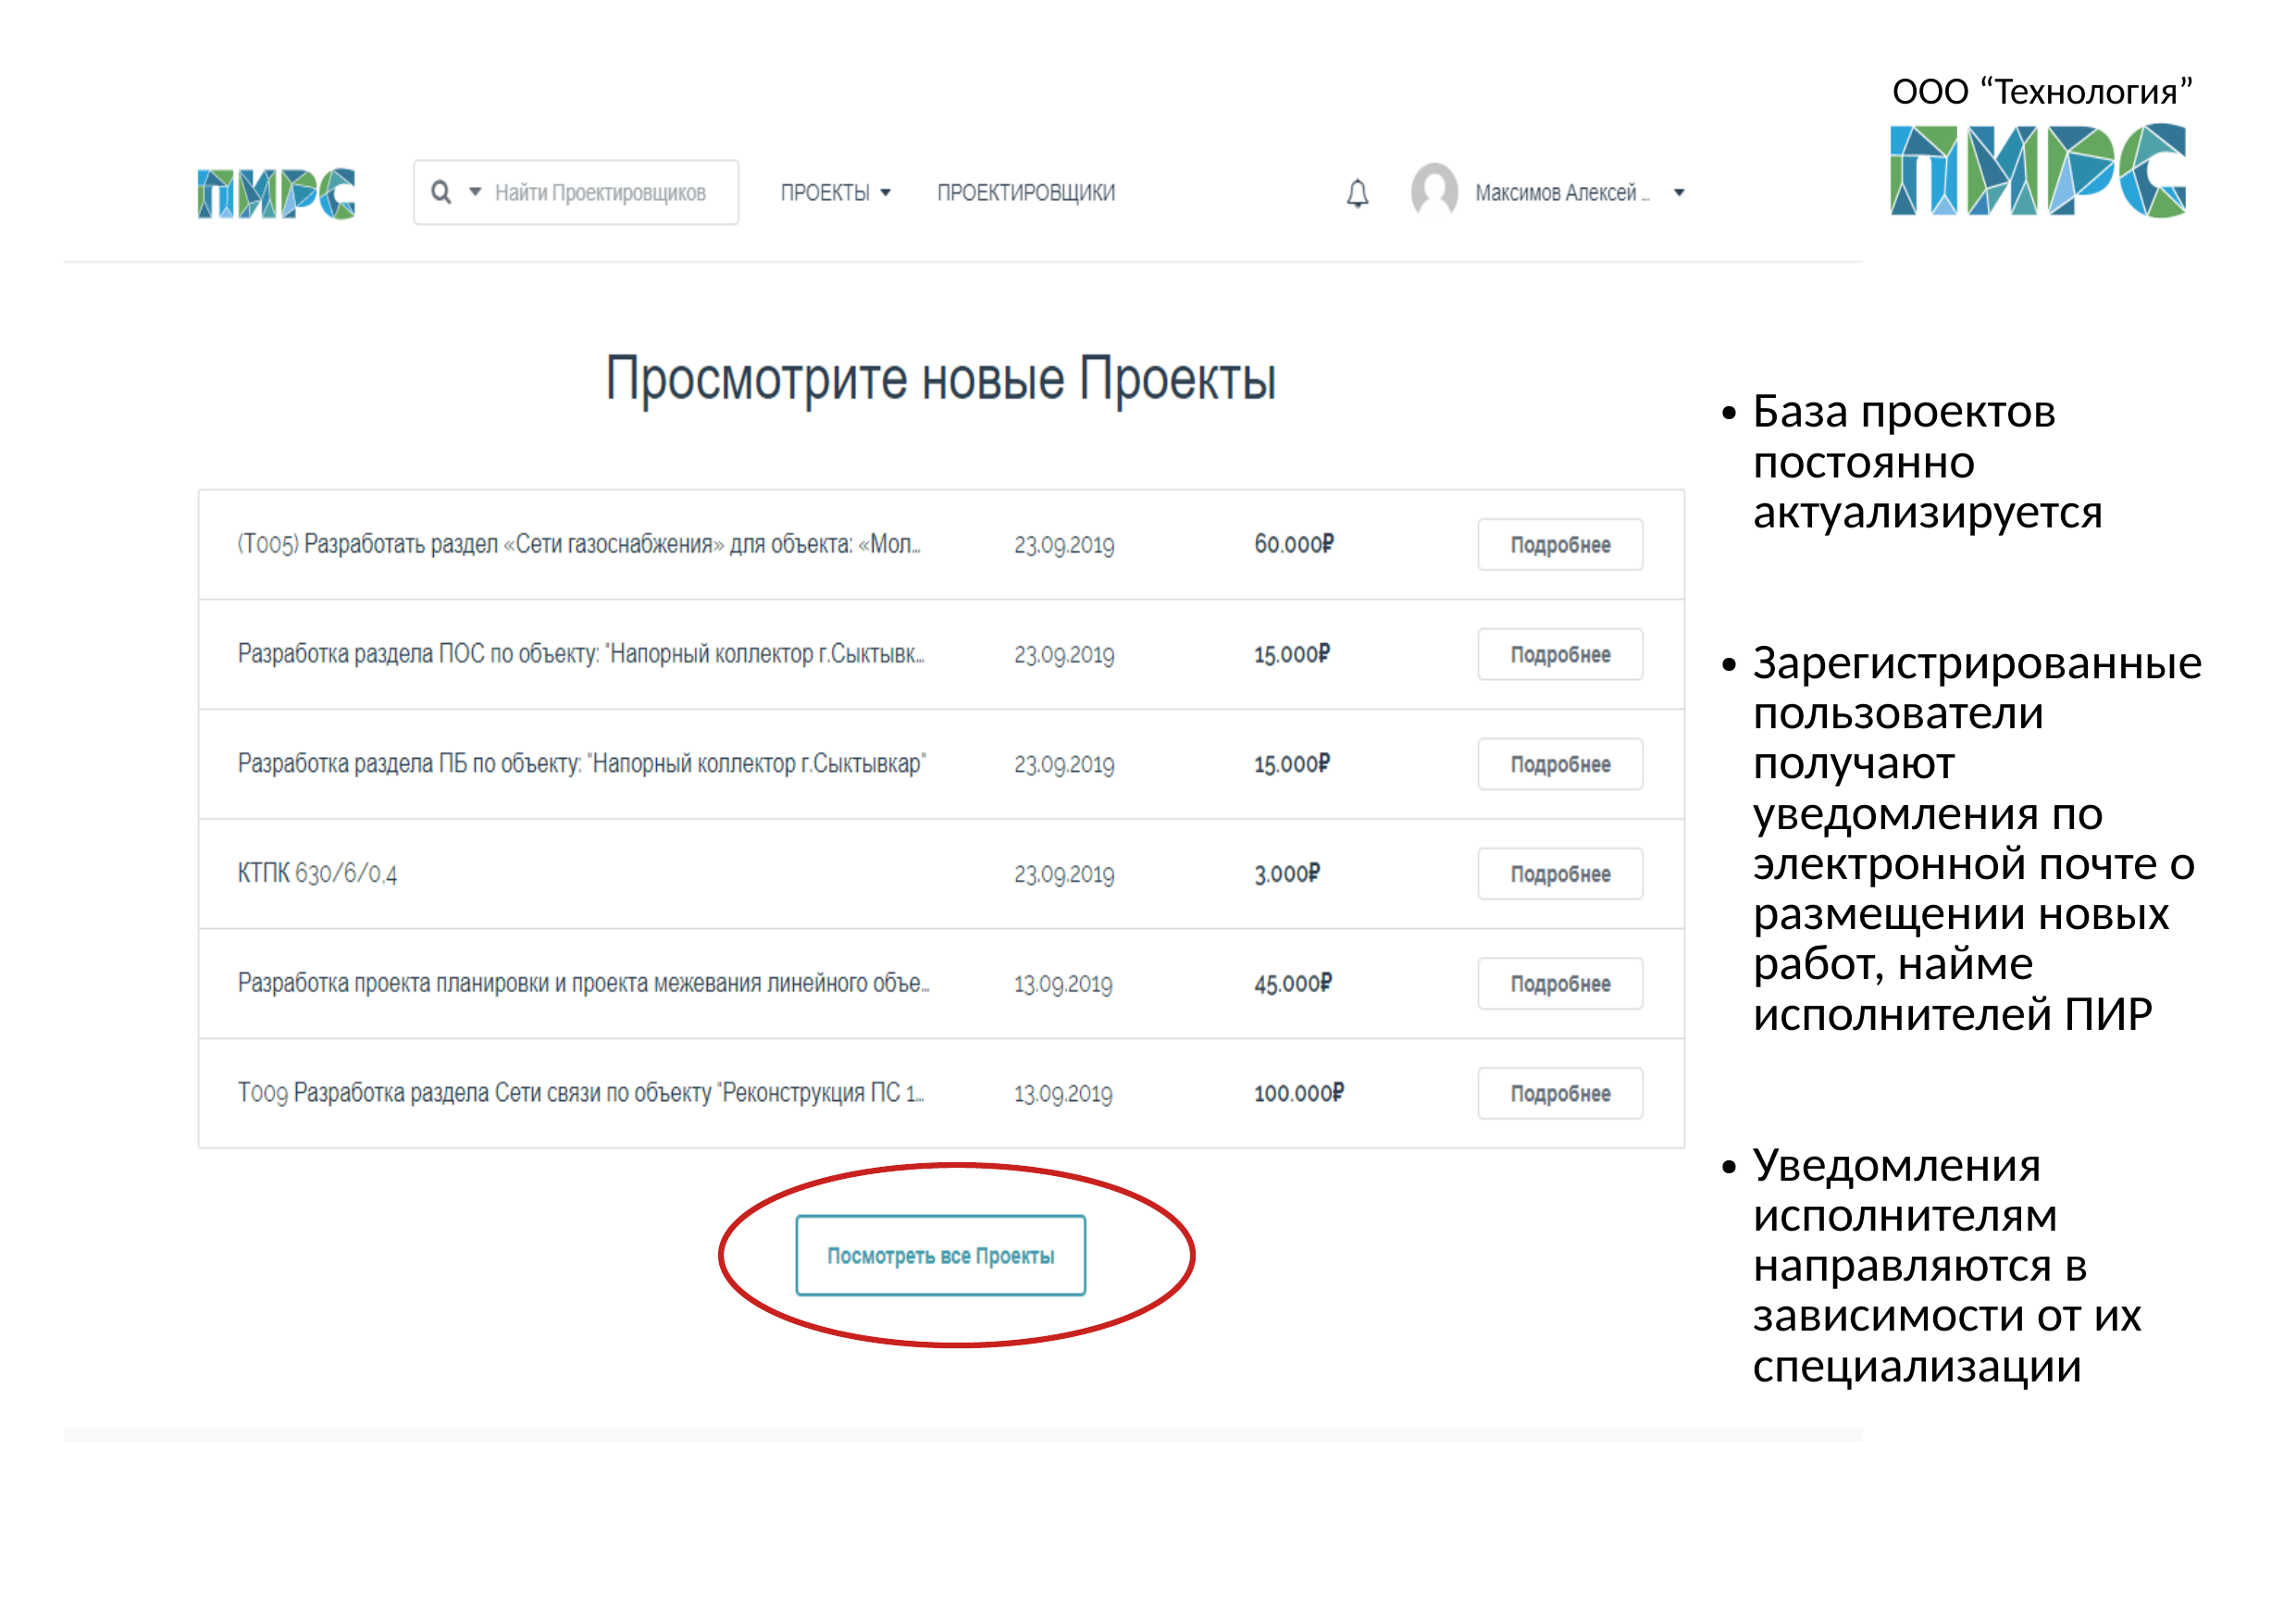

ООО “Технология”
База проектов постоянно актуализируется
Зарегистрированные пользователи получают уведомления по электронной почте о размещении новых работ, найме исполнителей ПИР
Уведомления исполнителям направляются в зависимости от их специализации